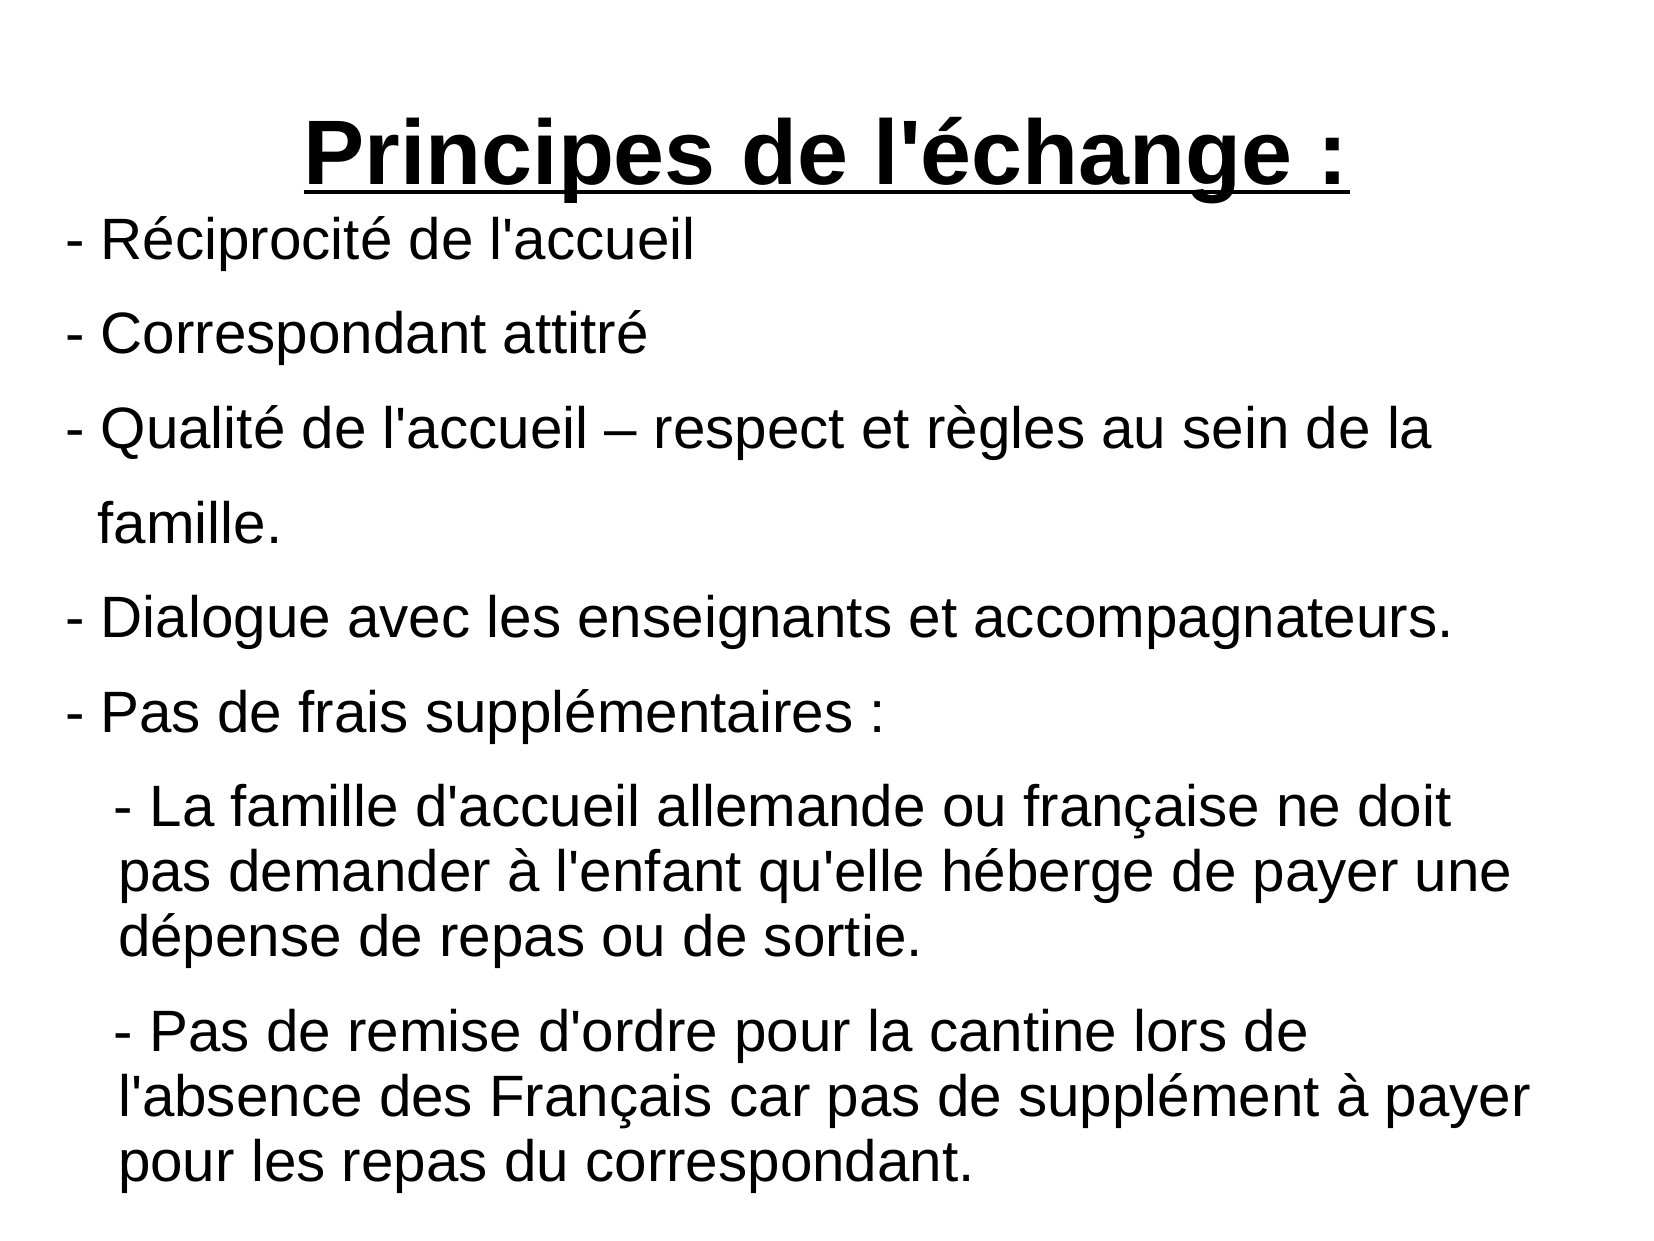

# Principes de l'échange :
- Réciprocité de l'accueil
- Correspondant attitré
- Qualité de l'accueil – respect et règles au sein de la
 famille.
- Dialogue avec les enseignants et accompagnateurs.
- Pas de frais supplémentaires :
 - La famille d'accueil allemande ou française ne doit pas demander à l'enfant qu'elle héberge de payer une dépense de repas ou de sortie.
 - Pas de remise d'ordre pour la cantine lors de l'absence des Français car pas de supplément à payer pour les repas du correspondant.